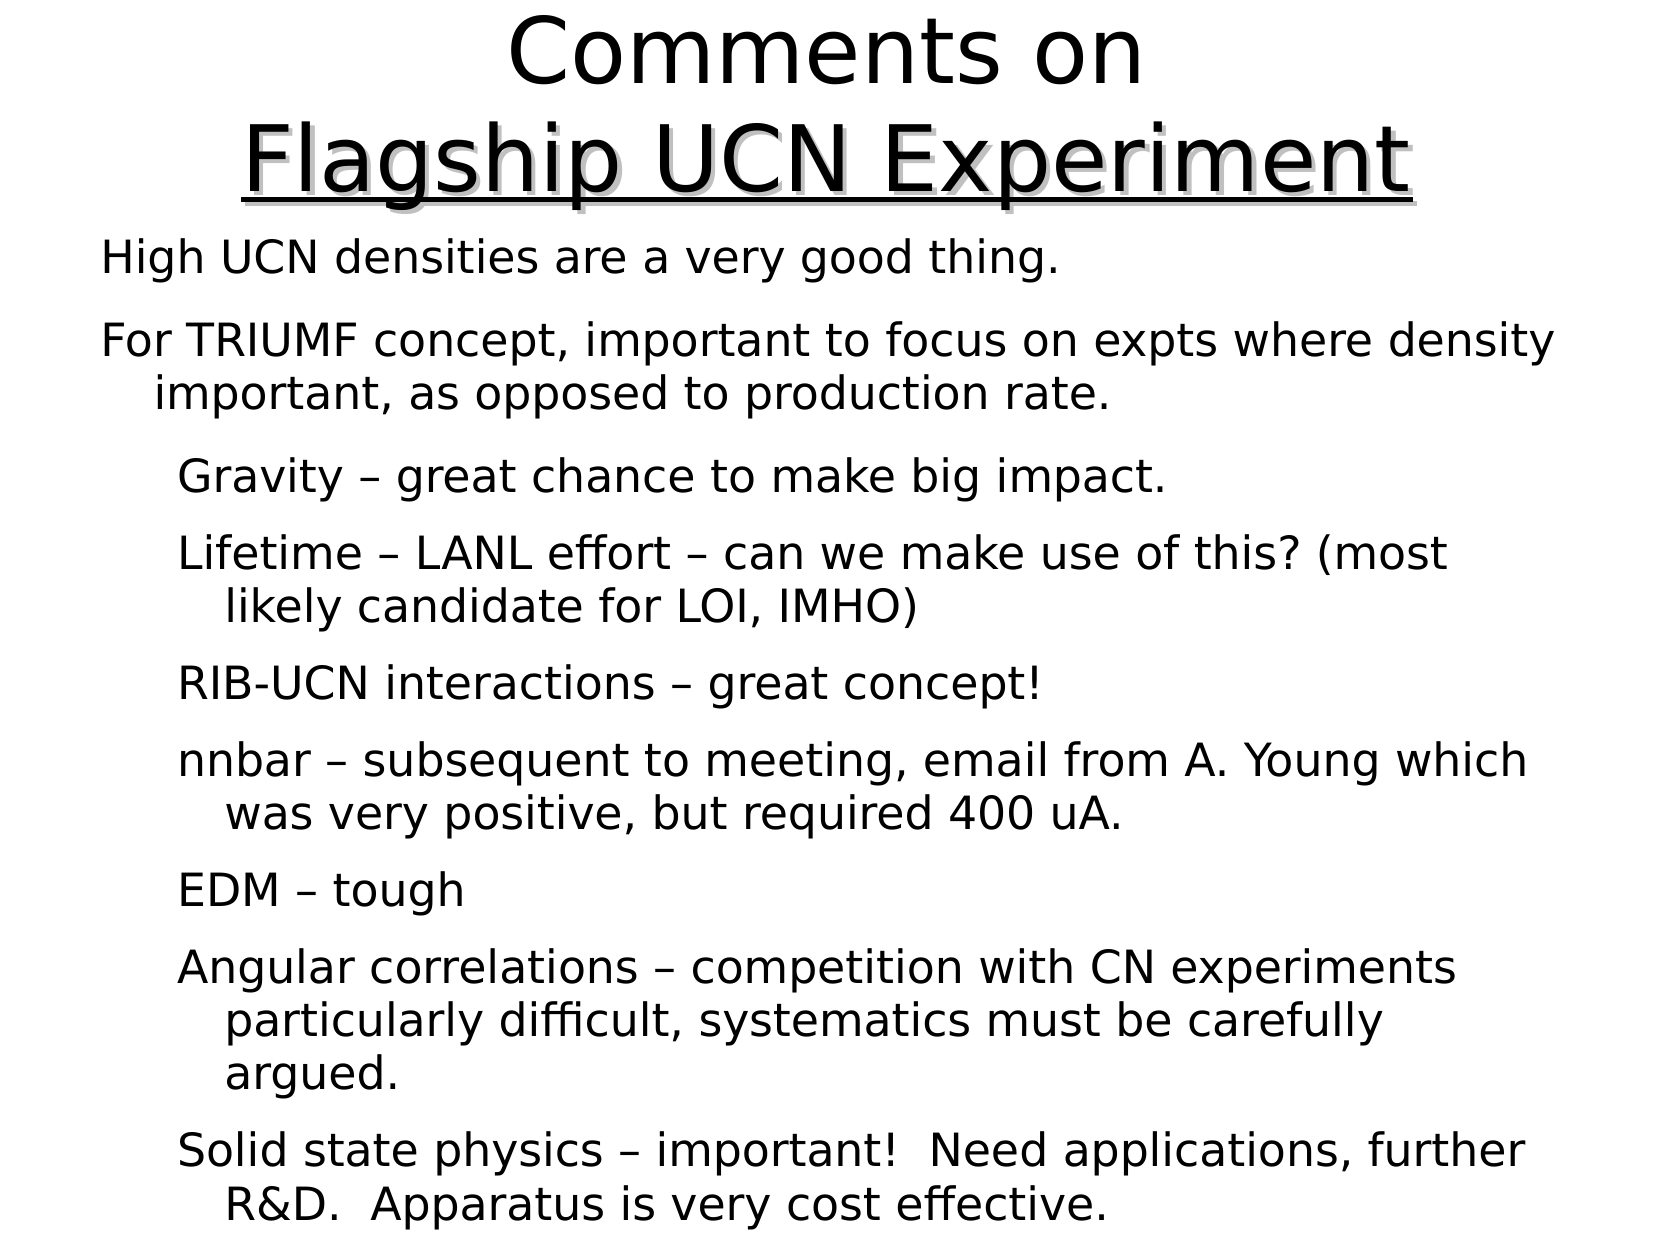

# Comments on Flagship UCN Experiment
High UCN densities are a very good thing.
For TRIUMF concept, important to focus on expts where density important, as opposed to production rate.
Gravity – great chance to make big impact.
Lifetime – LANL effort – can we make use of this? (most likely candidate for LOI, IMHO)
RIB-UCN interactions – great concept!
nnbar – subsequent to meeting, email from A. Young which was very positive, but required 400 uA.
EDM – tough
Angular correlations – competition with CN experiments particularly difficult, systematics must be carefully argued.
Solid state physics – important! Need applications, further R&D. Apparatus is very cost effective.